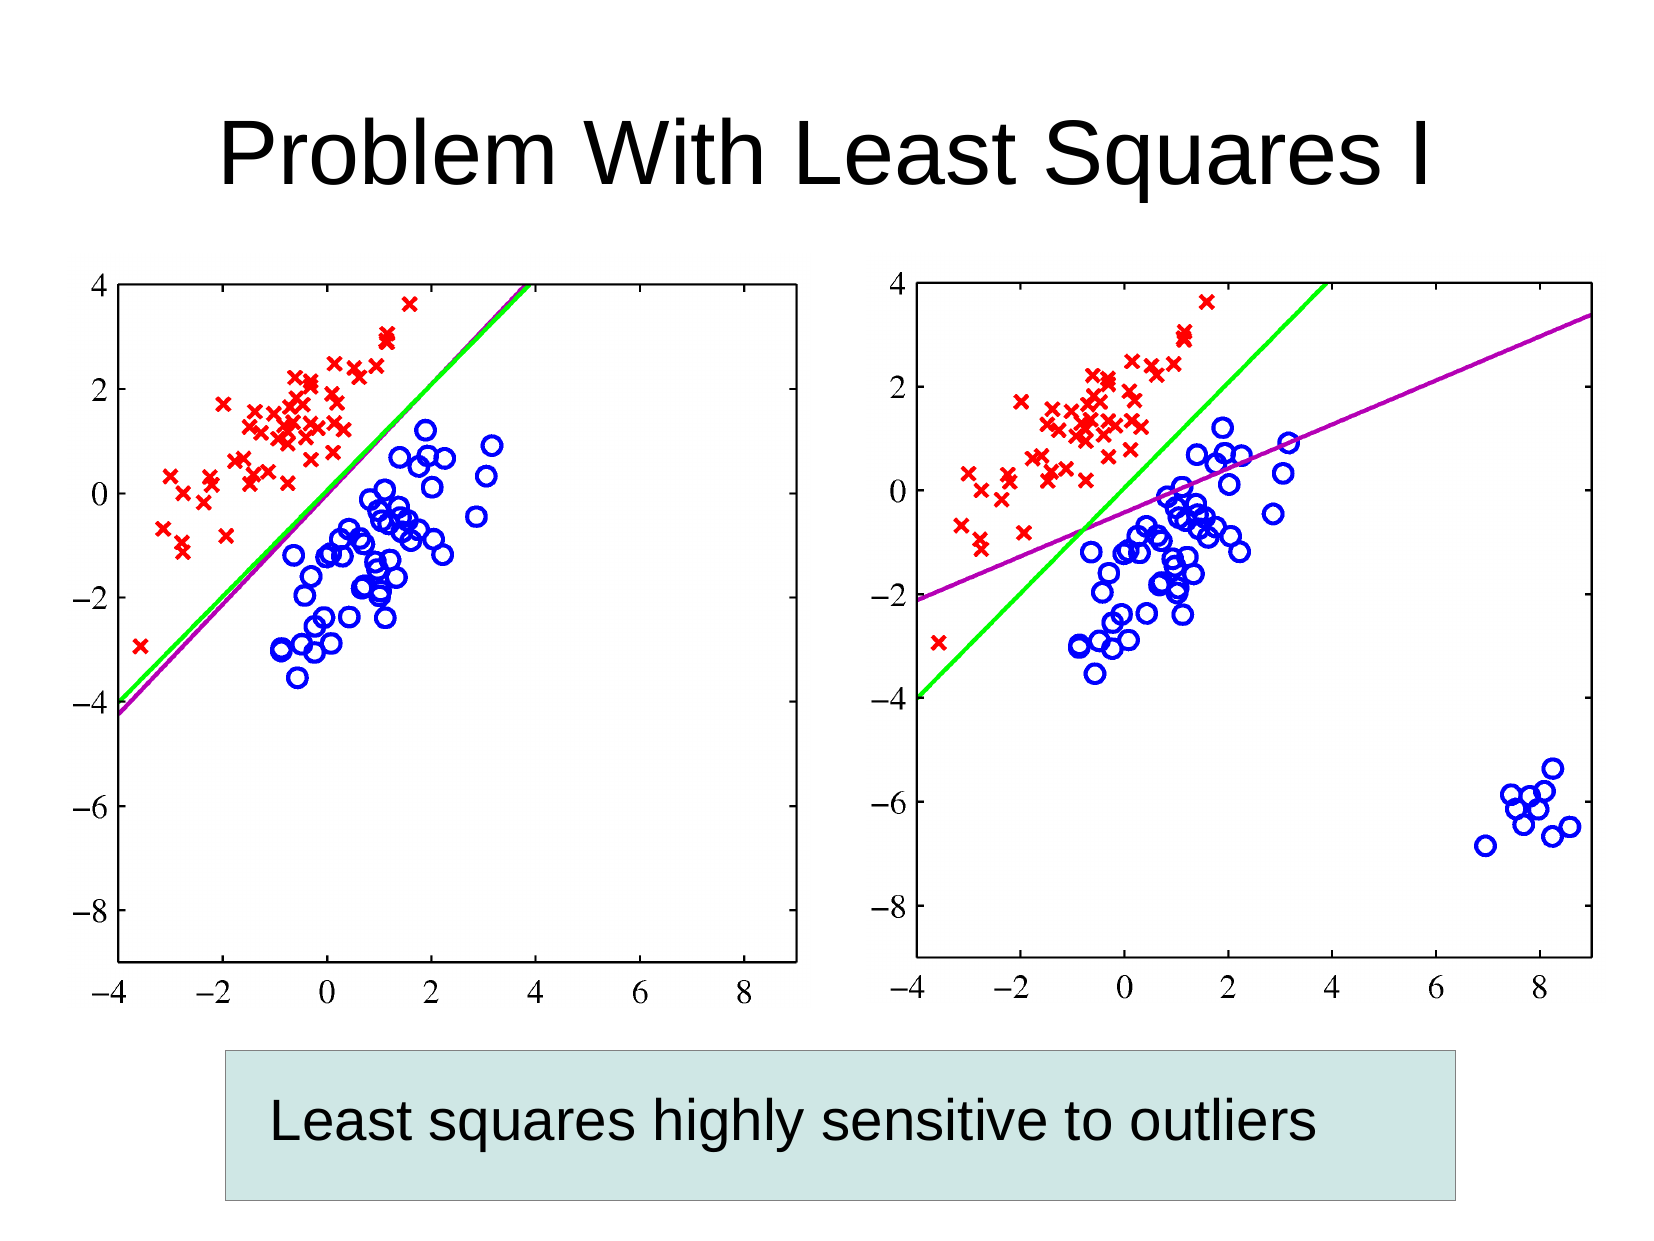

# Problem With Least Squares I
Least squares highly sensitive to outliers